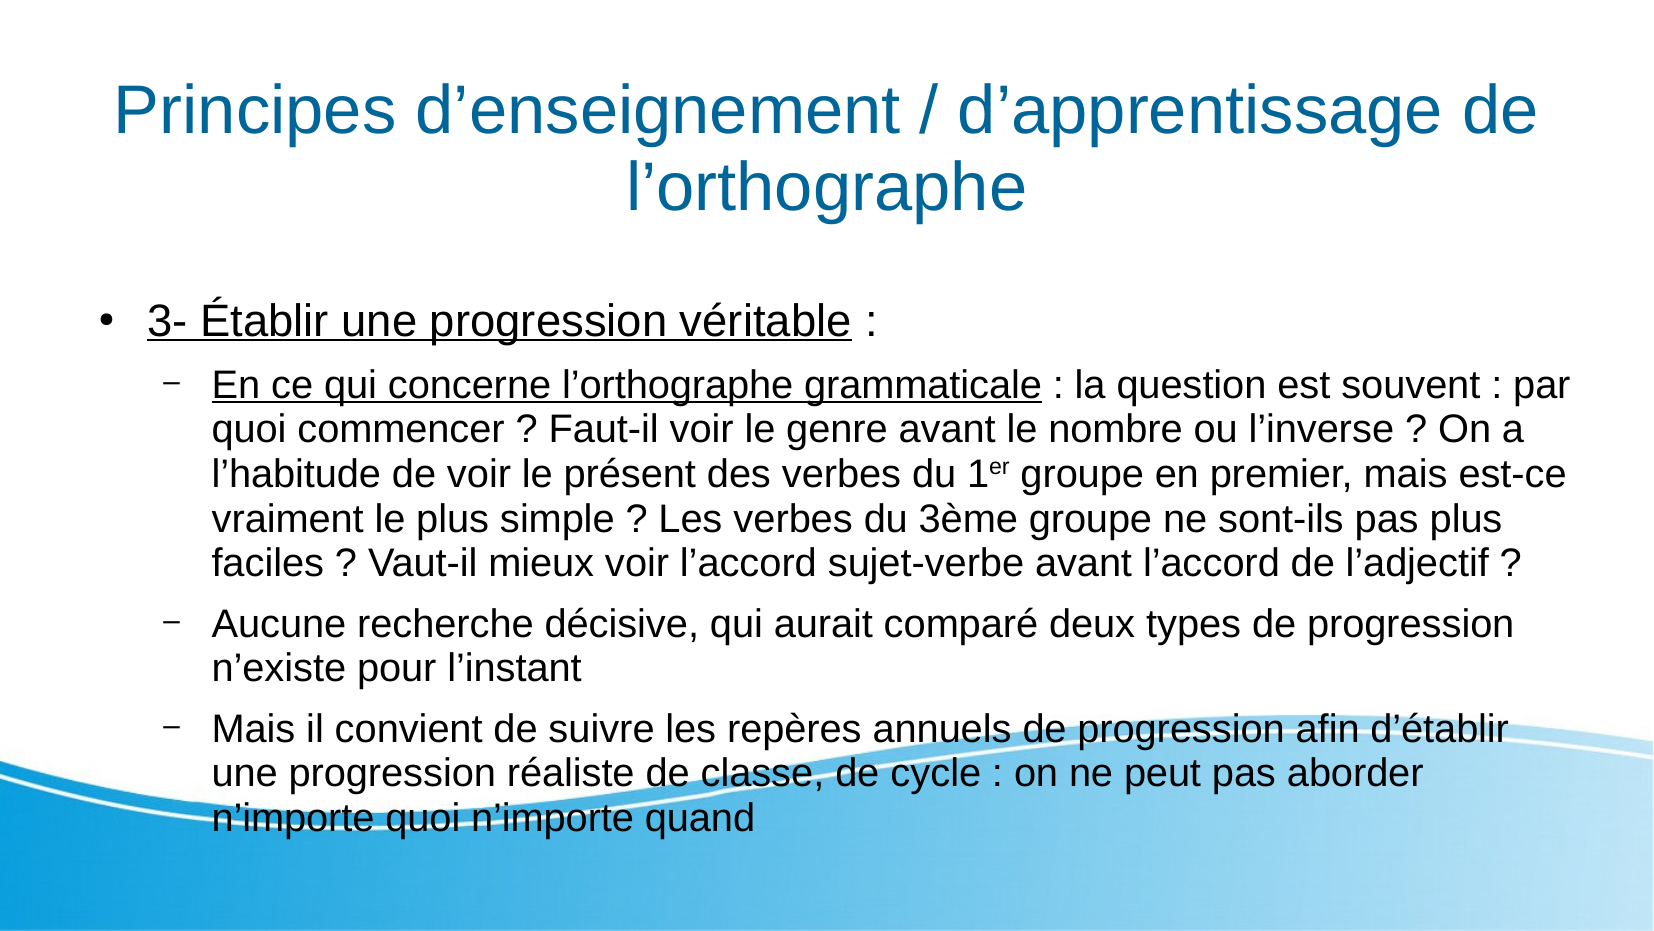

# Principes d’enseignement / d’apprentissage de l’orthographe
3- Établir une progression véritable :
En ce qui concerne l’orthographe grammaticale : la question est souvent : par quoi commencer ? Faut-il voir le genre avant le nombre ou l’inverse ? On a l’habitude de voir le présent des verbes du 1er groupe en premier, mais est-ce vraiment le plus simple ? Les verbes du 3ème groupe ne sont-ils pas plus faciles ? Vaut-il mieux voir l’accord sujet-verbe avant l’accord de l’adjectif ?
Aucune recherche décisive, qui aurait comparé deux types de progression n’existe pour l’instant
Mais il convient de suivre les repères annuels de progression afin d’établir une progression réaliste de classe, de cycle : on ne peut pas aborder n’importe quoi n’importe quand